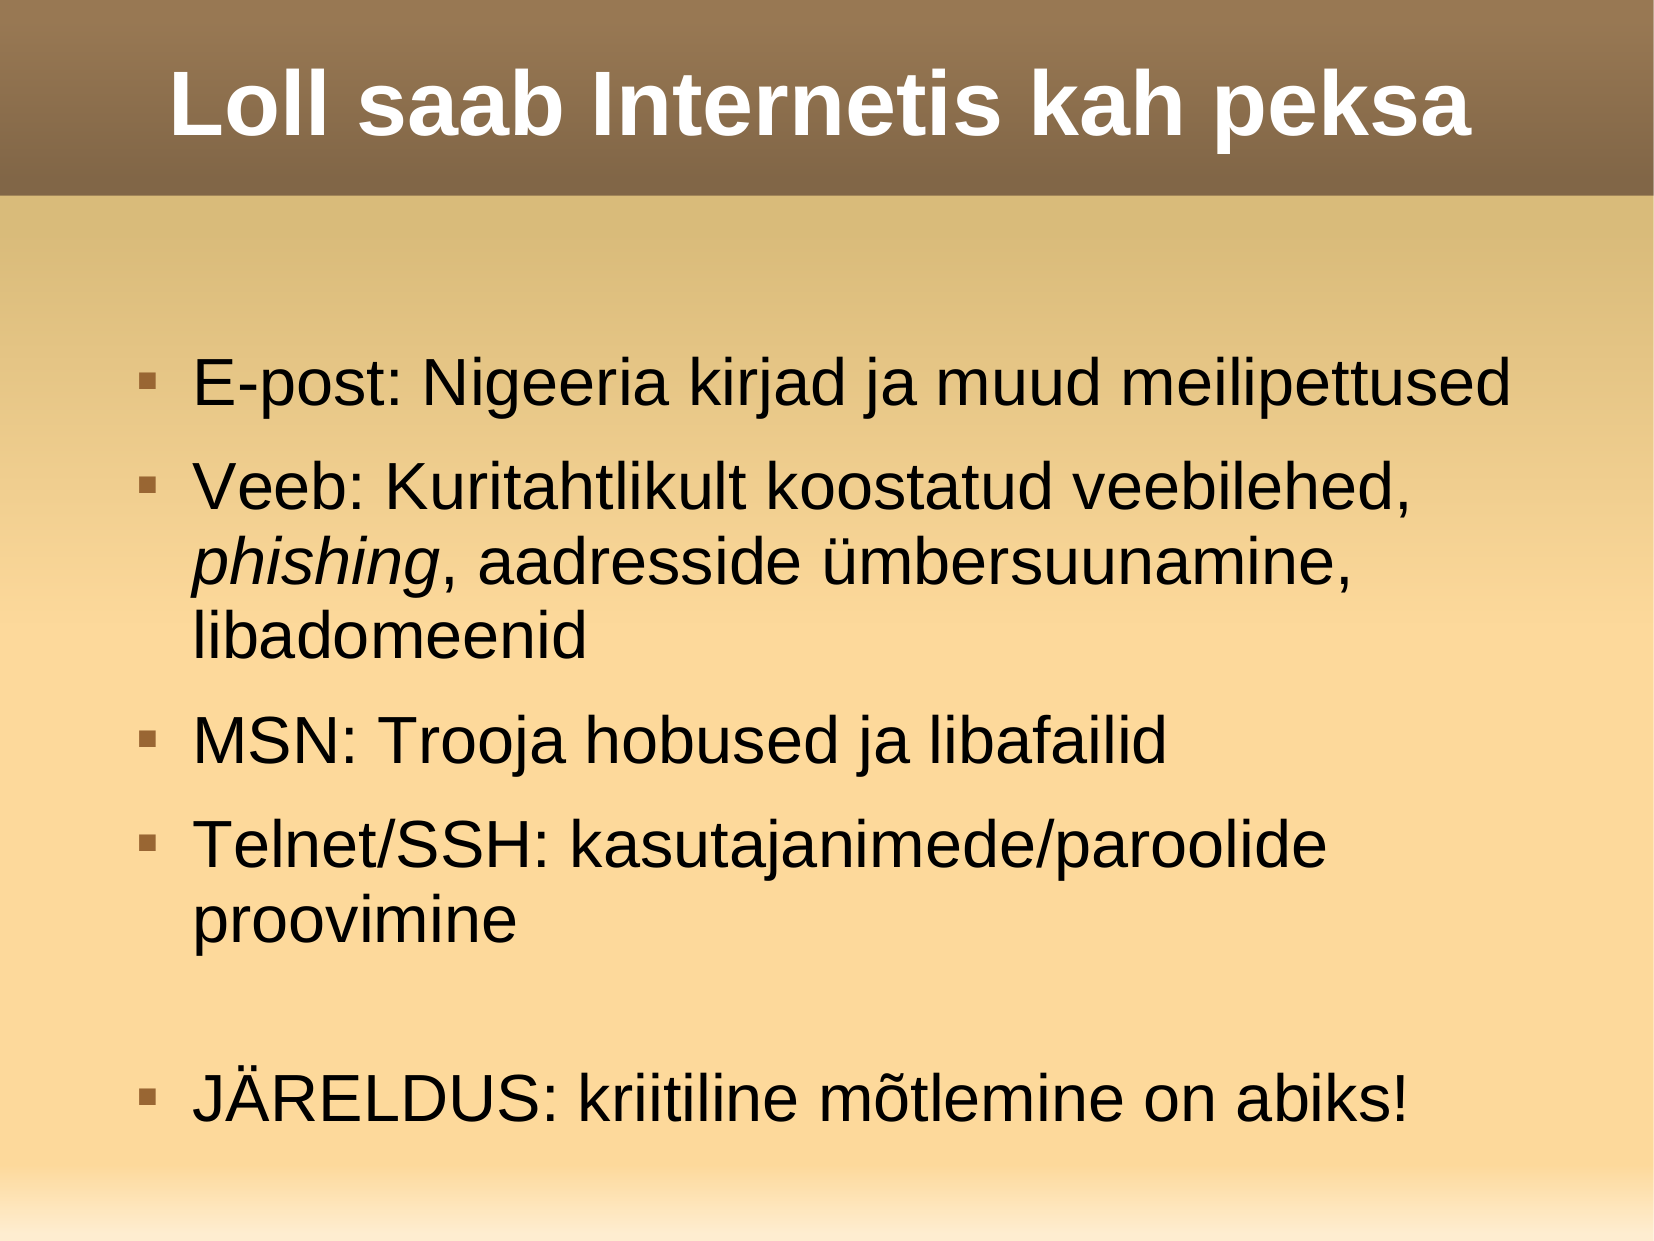

# Loll saab Internetis kah peksa
E-post: Nigeeria kirjad ja muud meilipettused
Veeb: Kuritahtlikult koostatud veebilehed, phishing, aadresside ümbersuunamine, libadomeenid
MSN: Trooja hobused ja libafailid
Telnet/SSH: kasutajanimede/paroolide proovimine
JÄRELDUS: kriitiline mõtlemine on abiks!